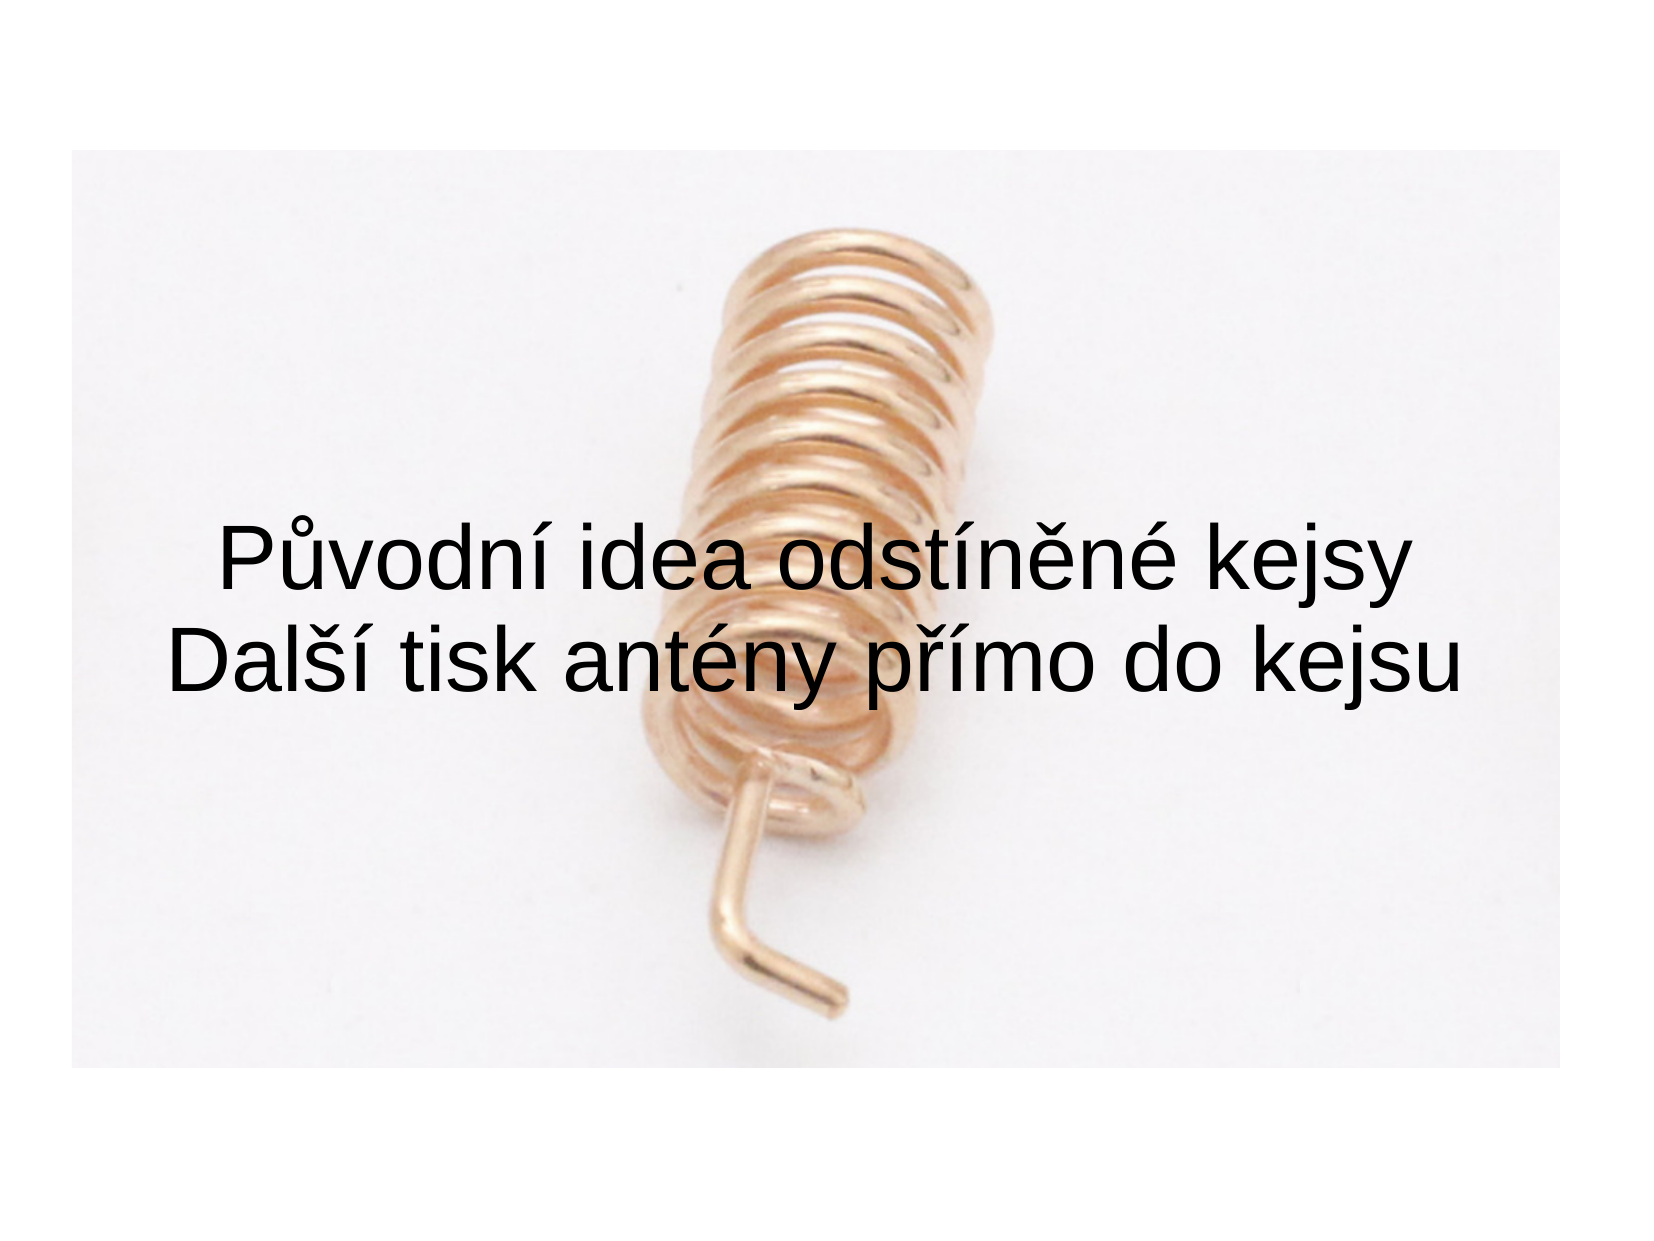

# Původní idea odstíněné kejsy Další tisk antény přímo do kejsu